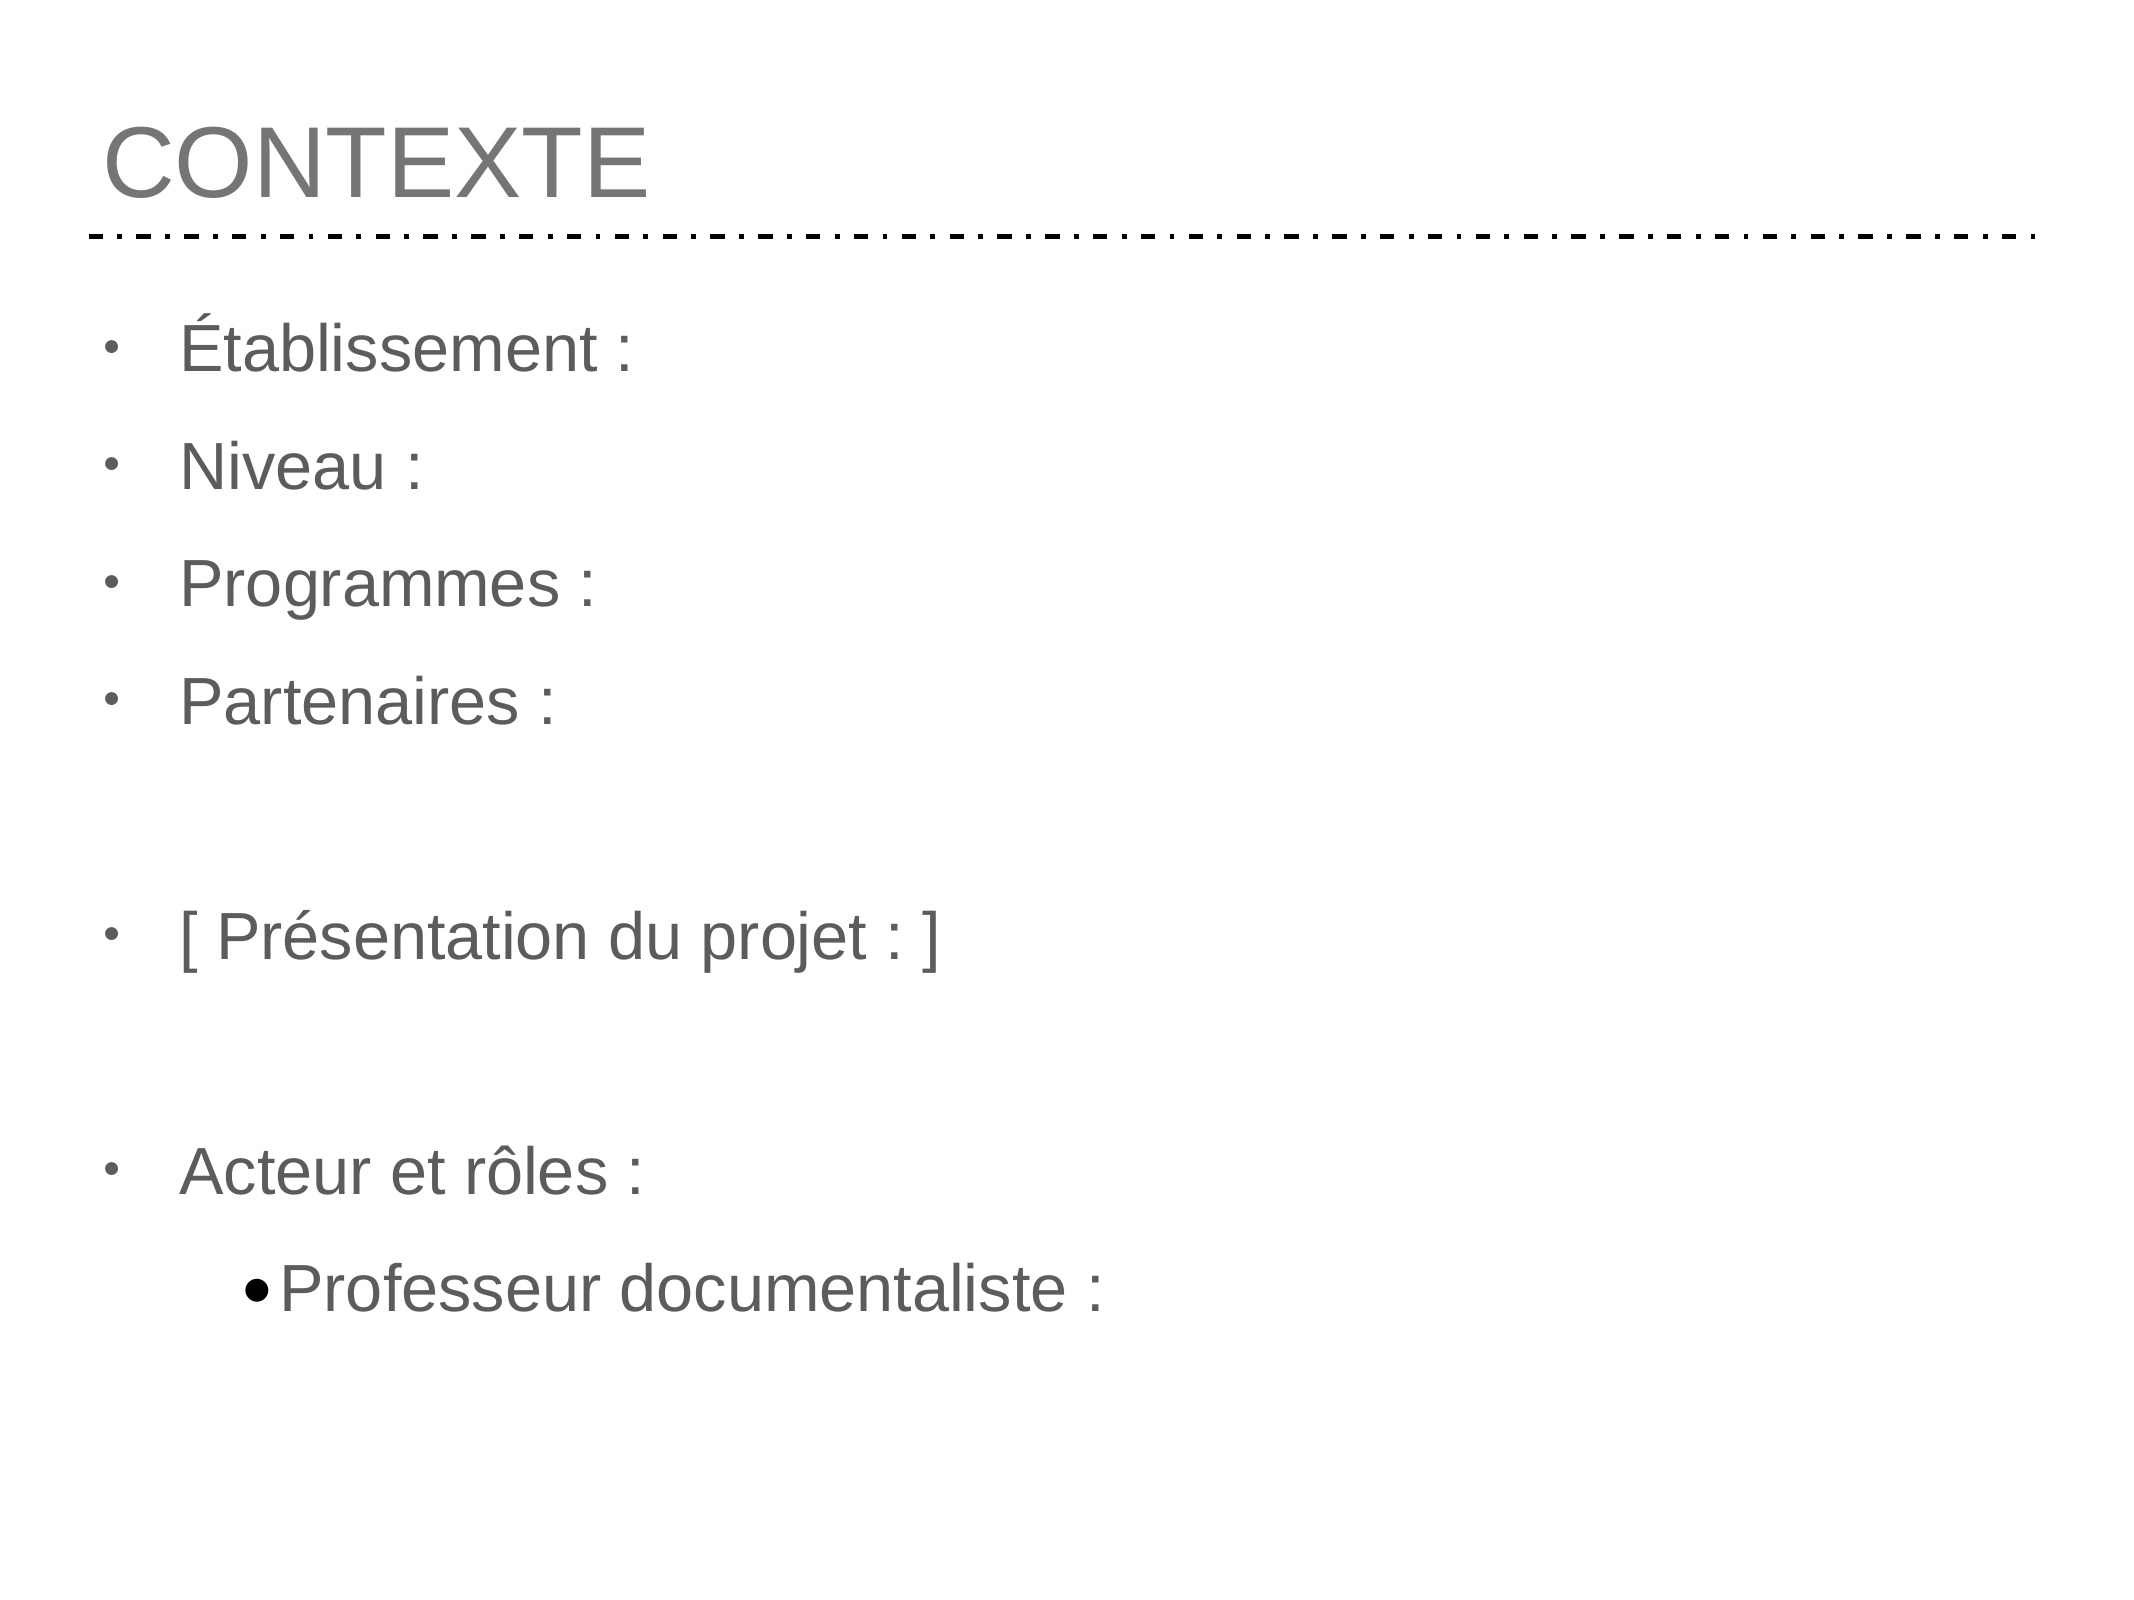

CONTEXTE
Établissement :
Niveau :
Programmes :
Partenaires :
[ Présentation du projet : ]
Acteur et rôles :
Professeur documentaliste :